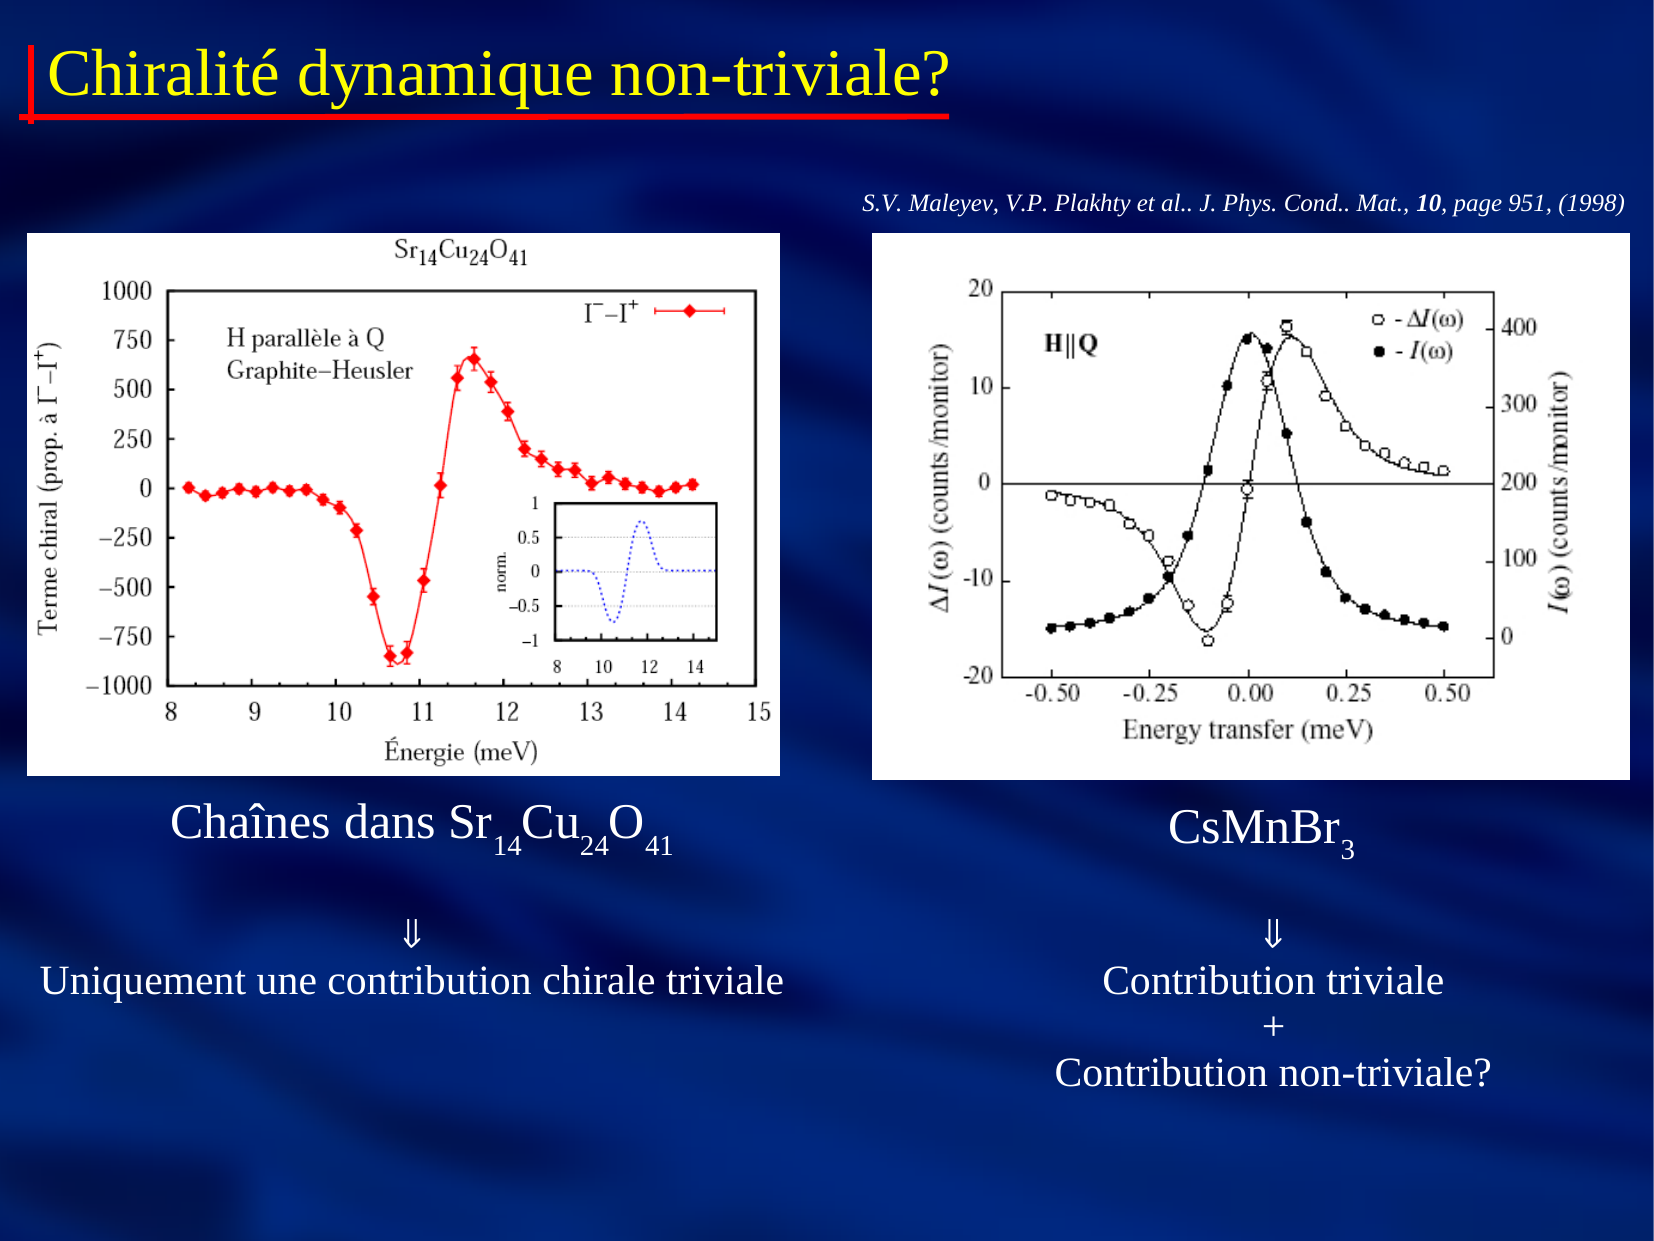

Chiralité dynamique non-triviale?
S.V. Maleyev, V.P. Plakhty et al.. J. Phys. Cond.. Mat., 10, page 951, (1998)
Chaînes dans Sr14Cu24O41
CsMnBr3
Uniquement une contribution chirale triviale
Contribution triviale
+
Contribution non-triviale?